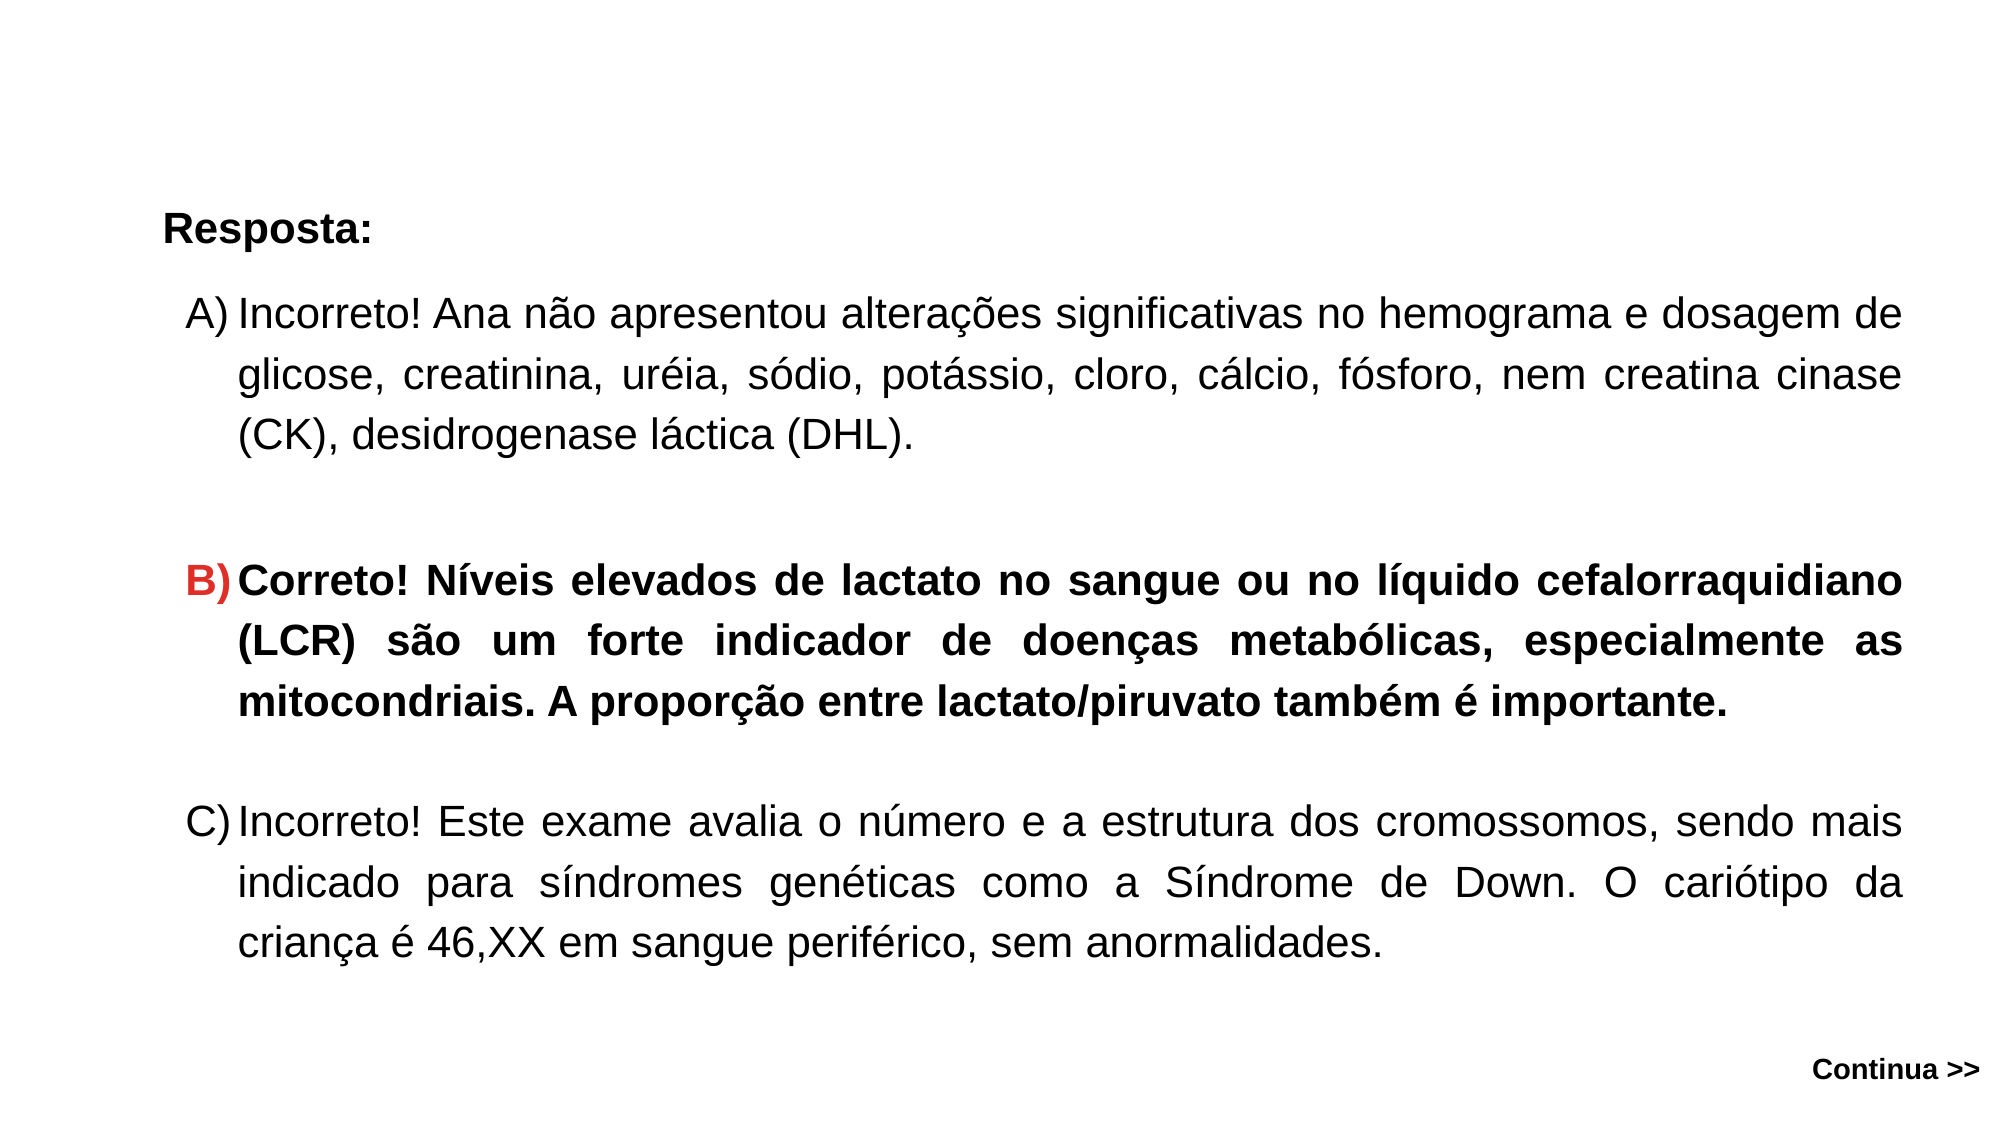

Resposta:
Incorreto! Ana não apresentou alterações significativas no hemograma e dosagem de glicose, creatinina, uréia, sódio, potássio, cloro, cálcio, fósforo, nem creatina cinase (CK), desidrogenase láctica (DHL).
Correto! Níveis elevados de lactato no sangue ou no líquido cefalorraquidiano (LCR) são um forte indicador de doenças metabólicas, especialmente as mitocondriais. A proporção entre lactato/piruvato também é importante.
Incorreto! Este exame avalia o número e a estrutura dos cromossomos, sendo mais indicado para síndromes genéticas como a Síndrome de Down. O cariótipo da criança é 46,XX em sangue periférico, sem anormalidades.
Continua >>